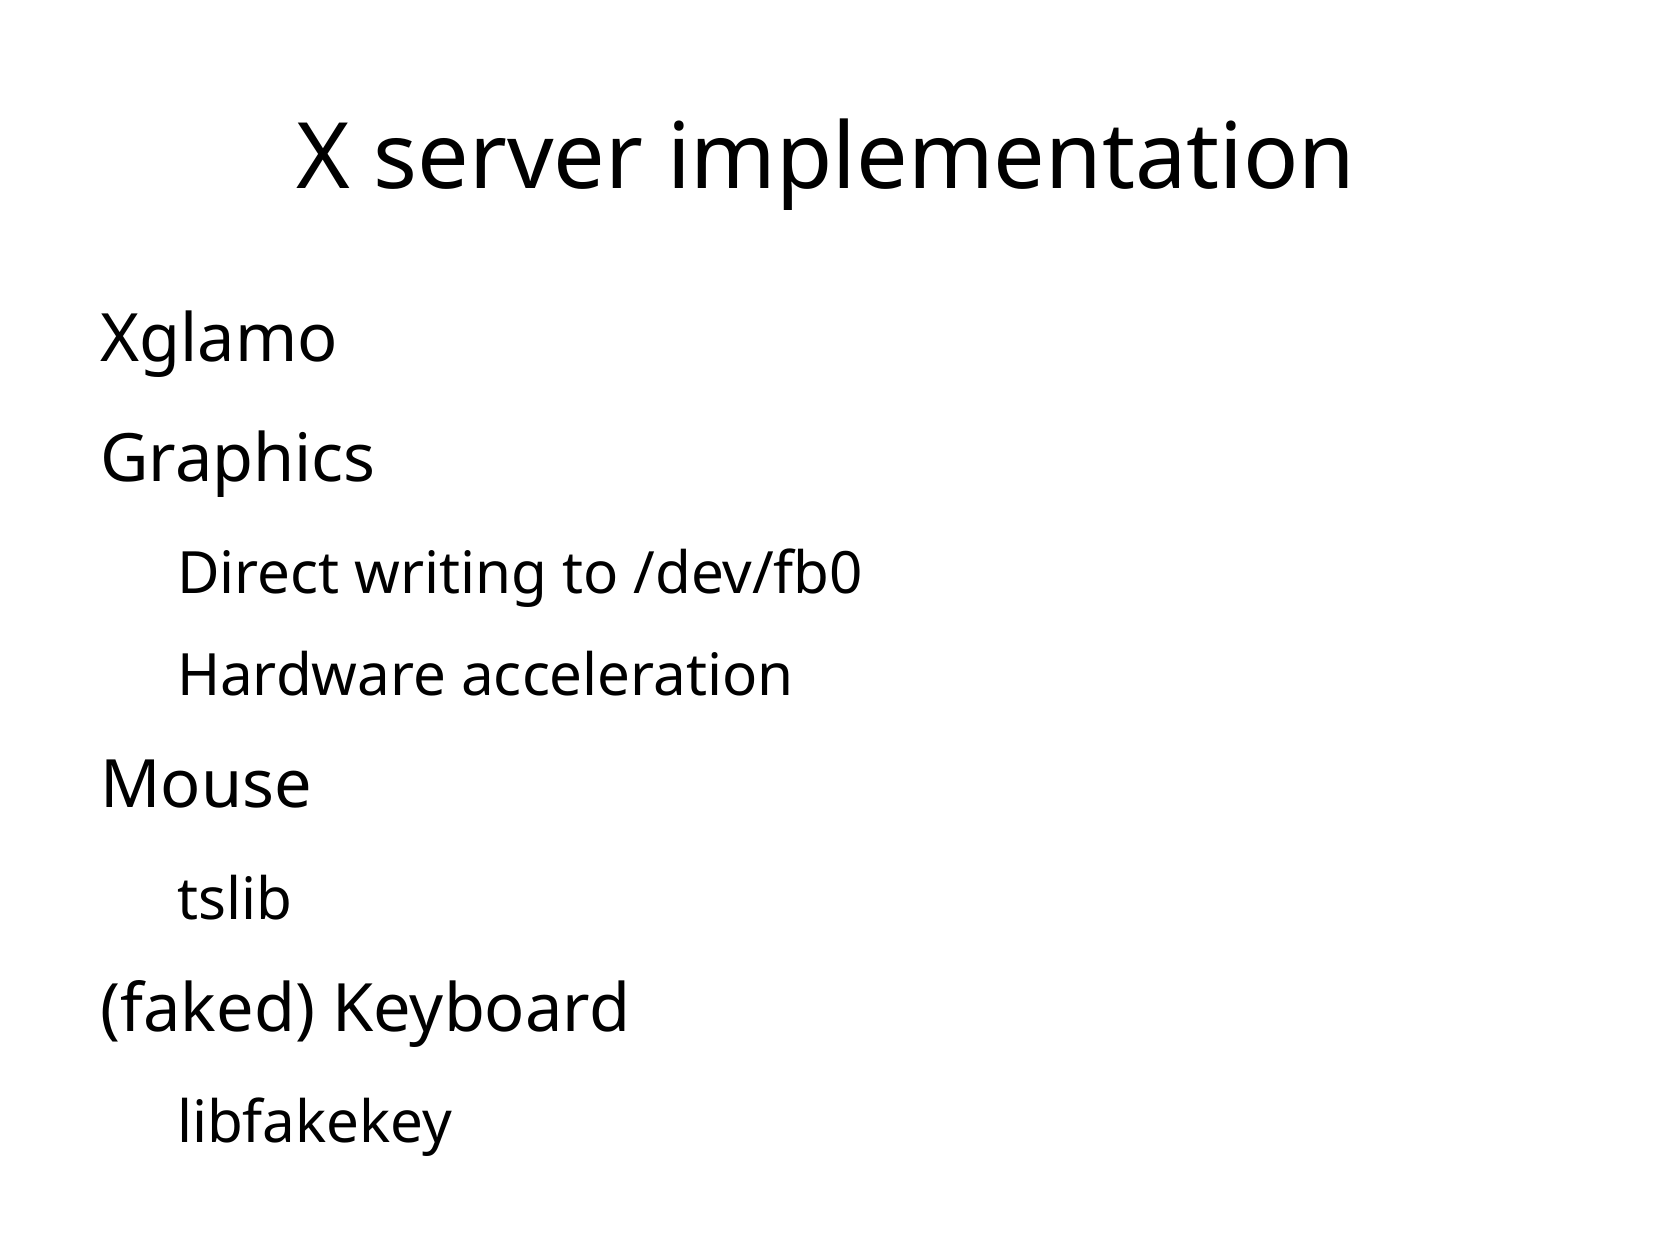

# X server implementation
Xglamo
Graphics
Direct writing to /dev/fb0
Hardware acceleration
Mouse
tslib
(faked) Keyboard
libfakekey